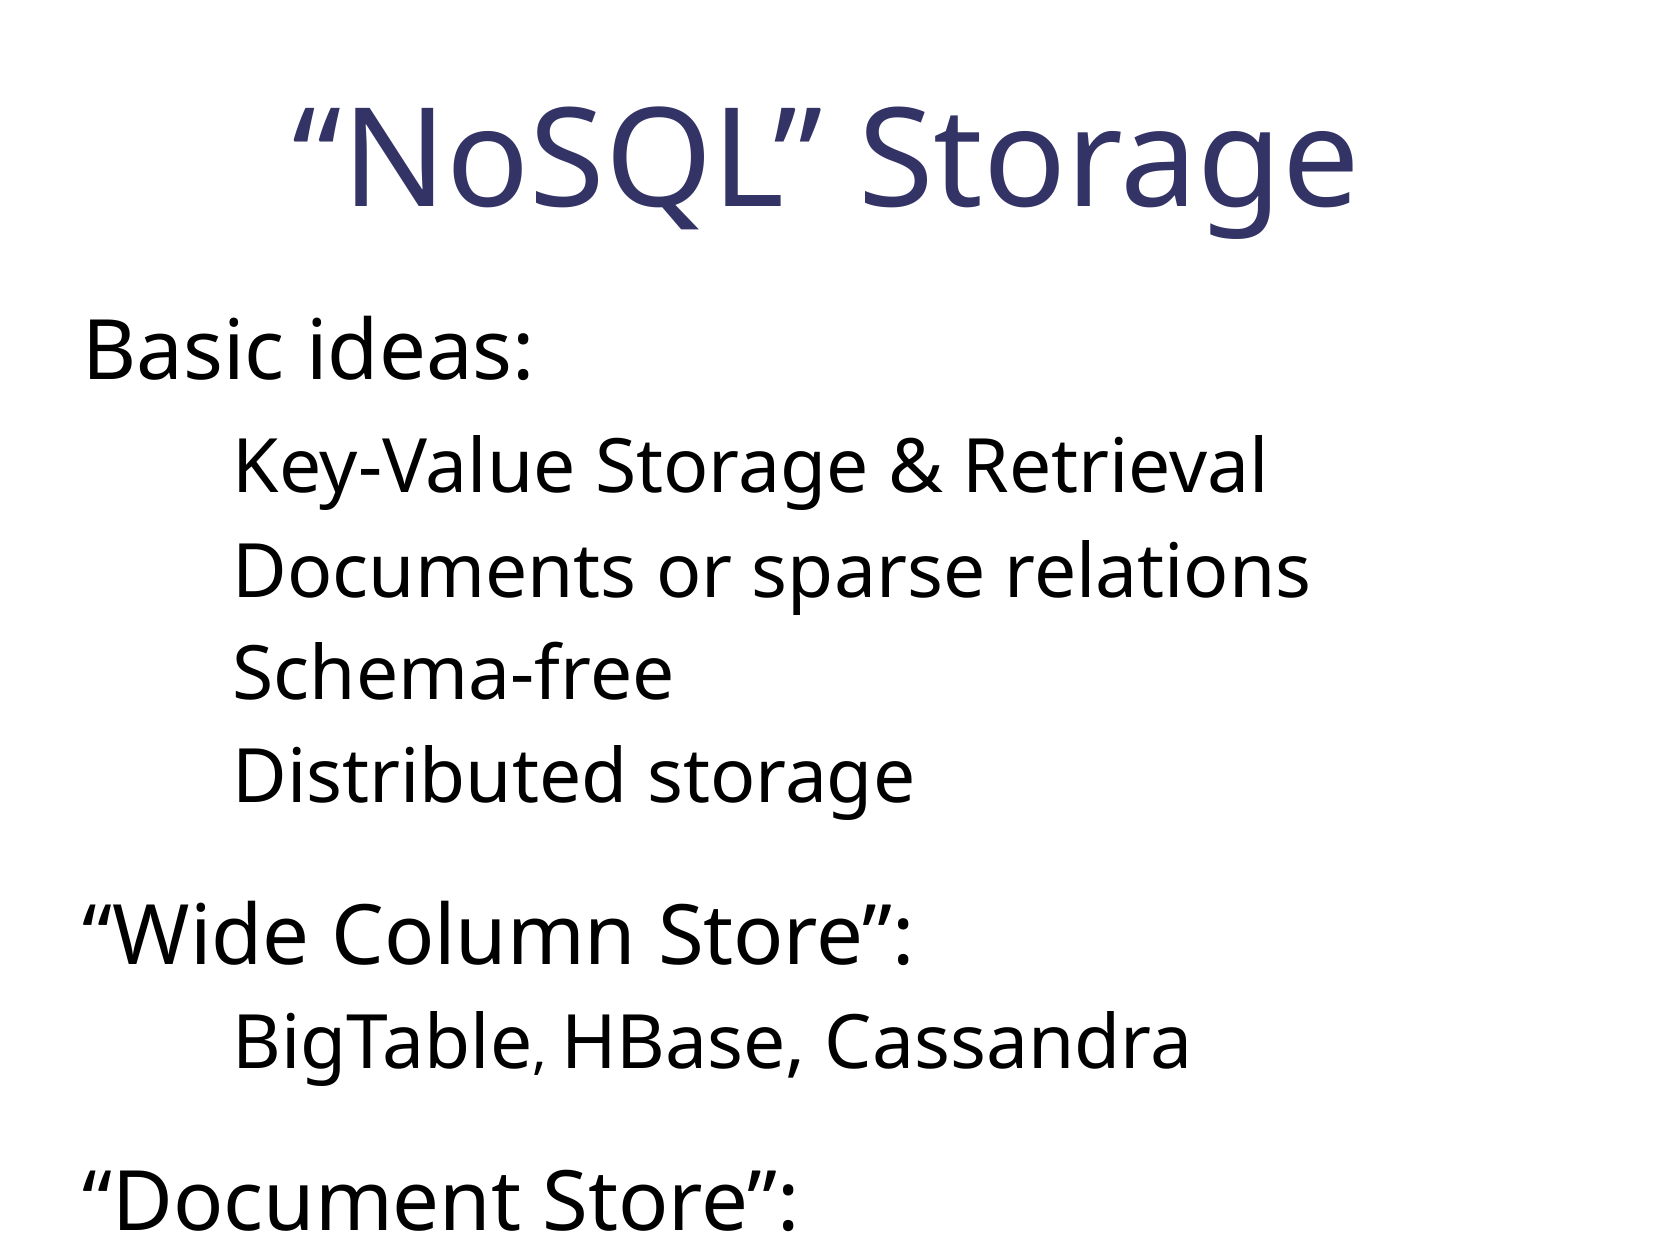

# “NoSQL” Storage
Basic ideas:
		Key-Value Storage & Retrieval
		Documents or sparse relations
		Schema-free
		Distributed storage
“Wide Column Store”:
		BigTable, HBase, Cassandra
“Document Store”:
		CouchDB, MongoDB